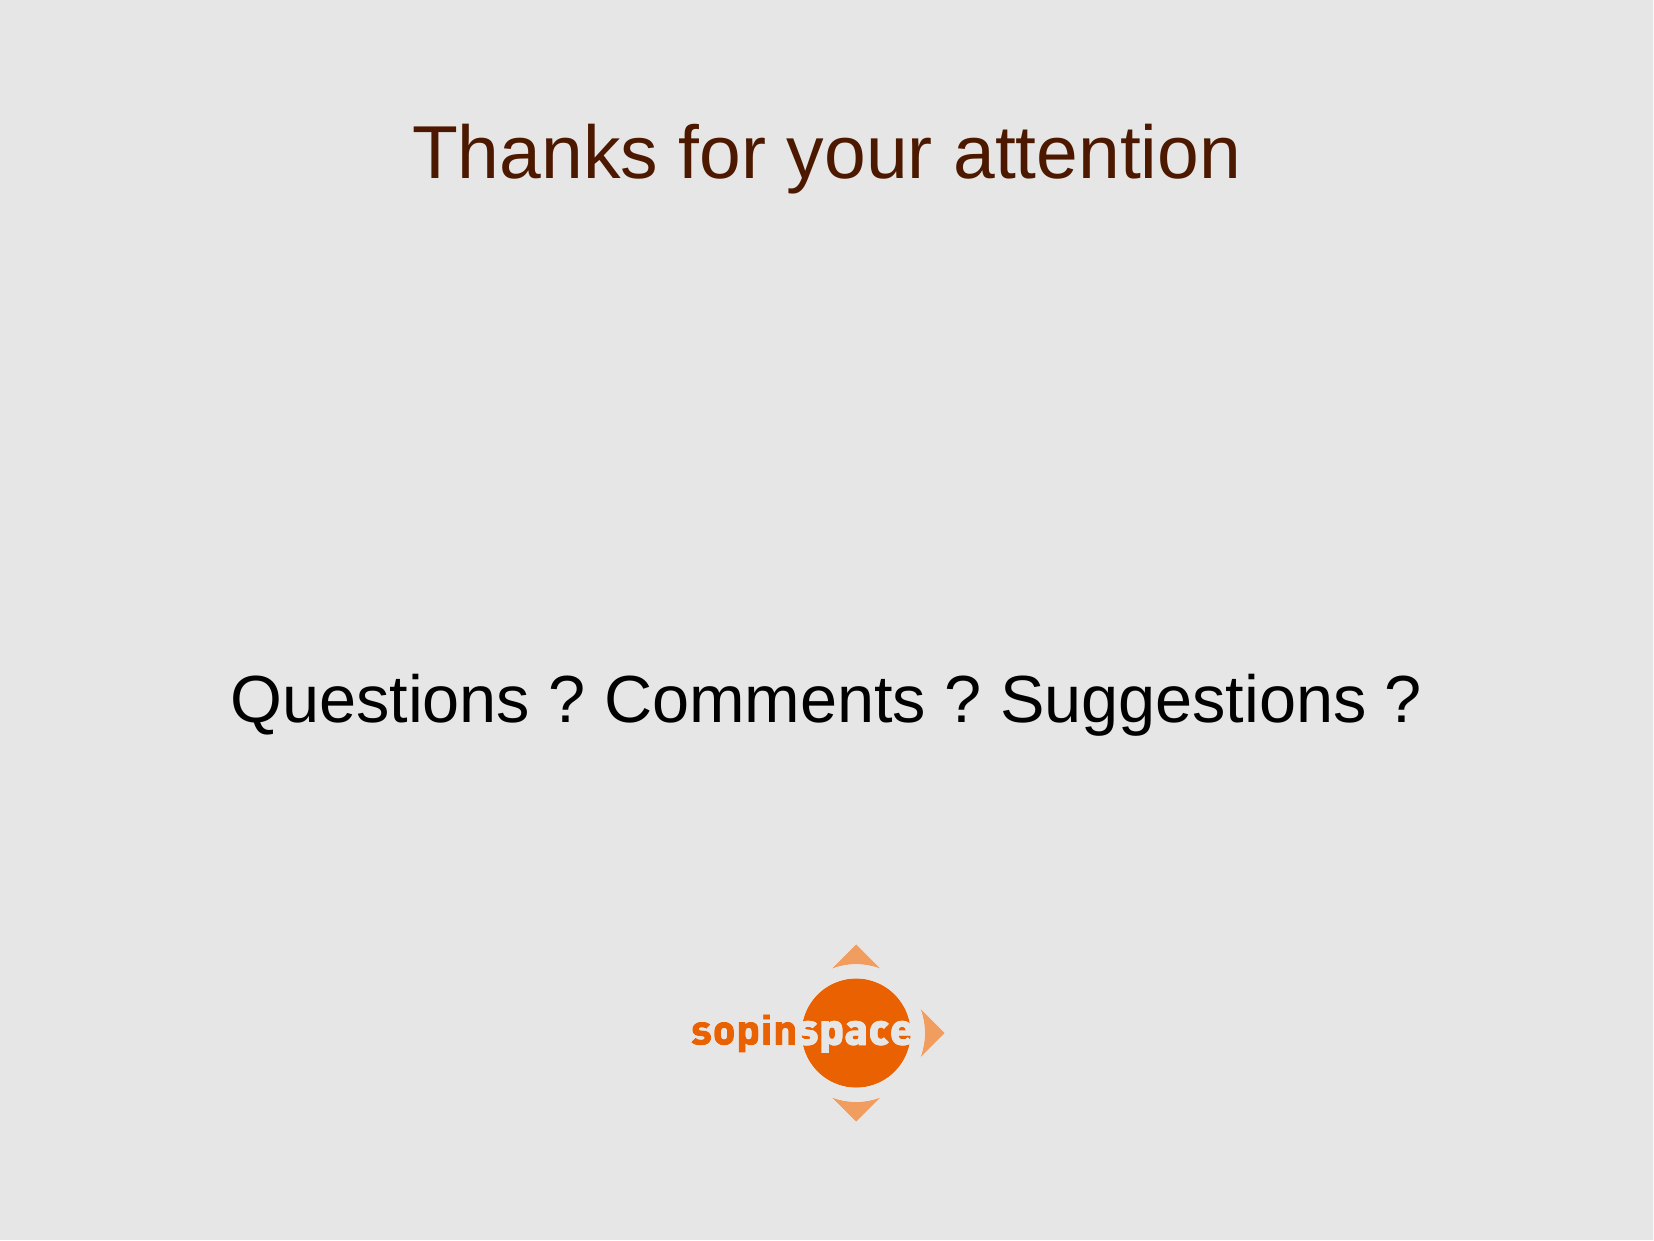

# Thanks for your attention
Questions ? Comments ? Suggestions ?